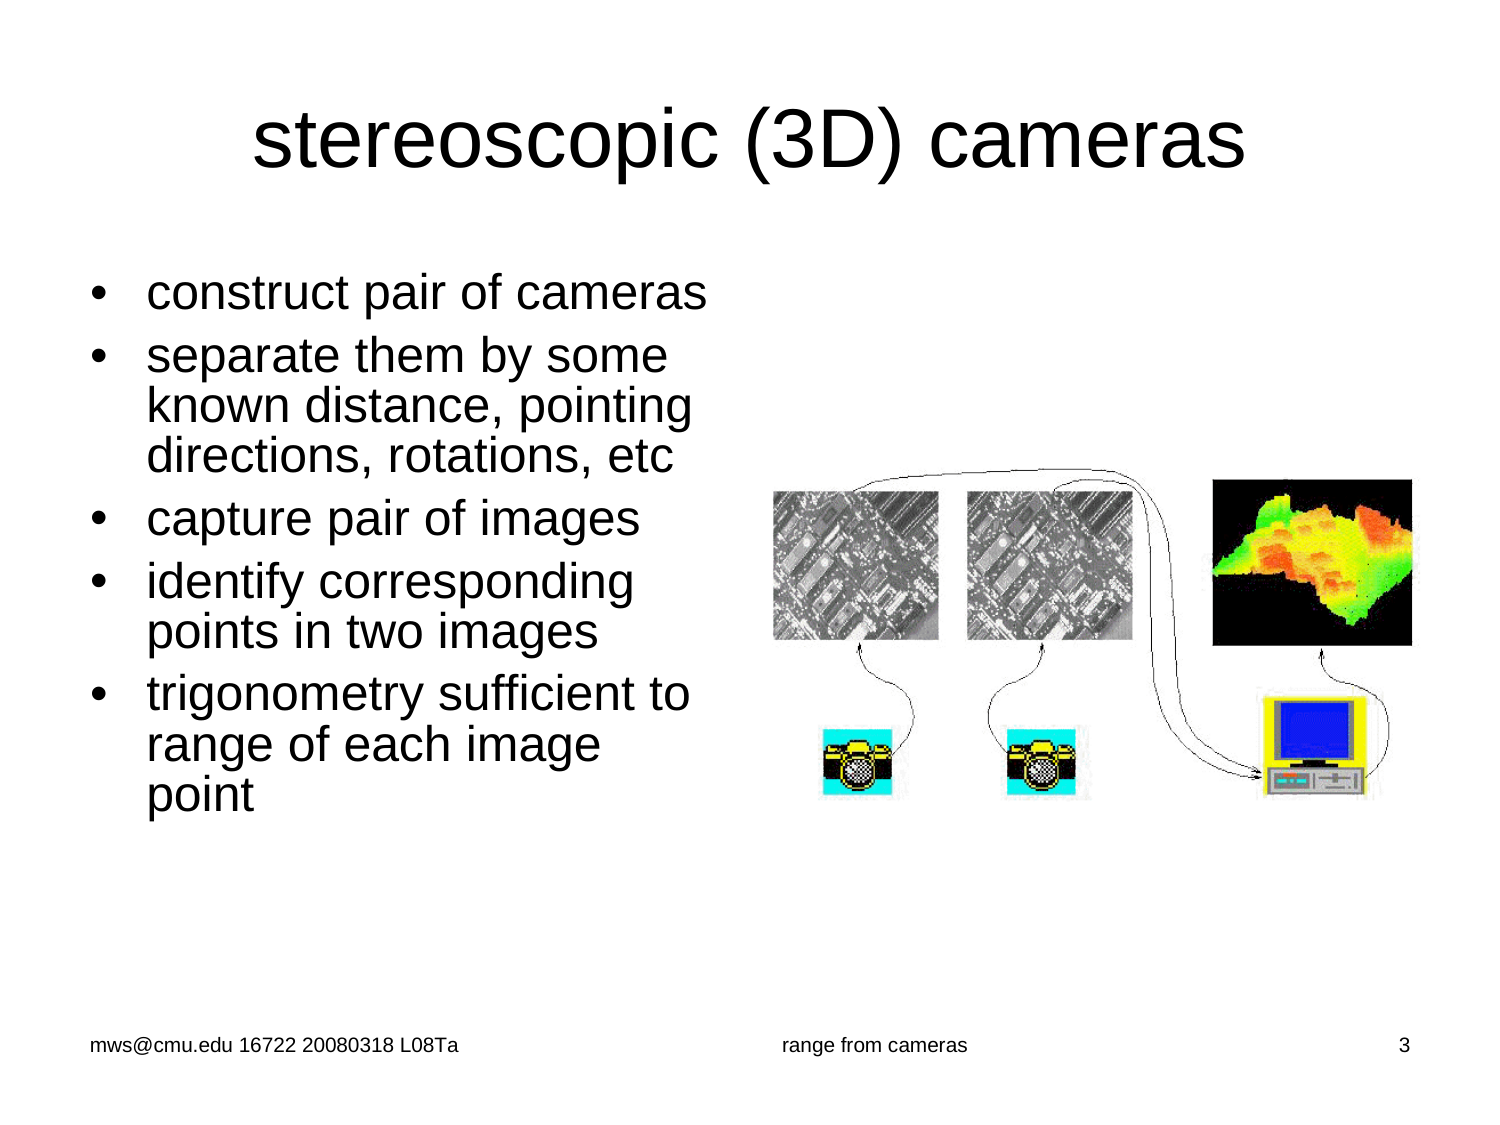

# stereoscopic (3D) cameras
construct pair of cameras
separate them by some known distance, pointing directions, rotations, etc
capture pair of images
identify corresponding points in two images
trigonometry sufficient to range of each image point
mws@cmu.edu 16722 20080318 L08Ta
range from cameras